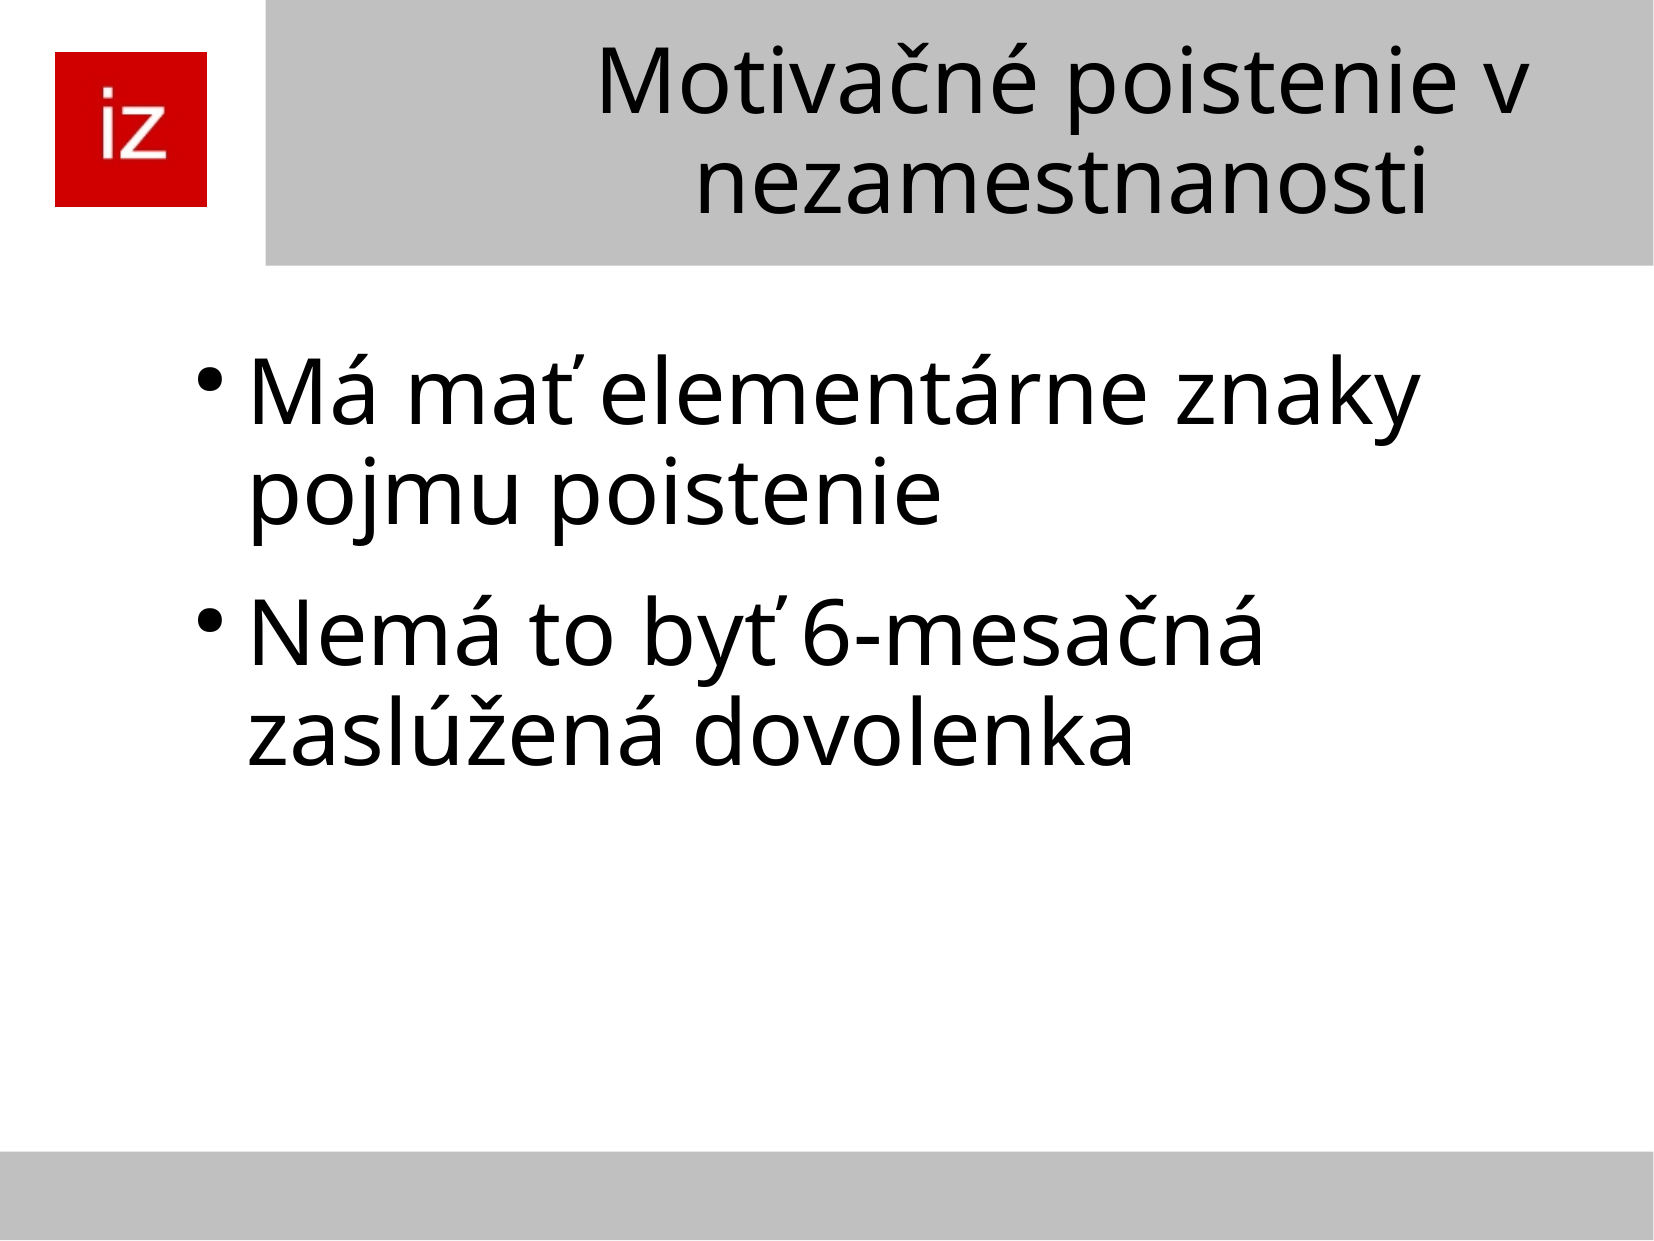

# Motivačné poistenie v nezamestnanosti
Má mať elementárne znaky pojmu poistenie
Nemá to byť 6-mesačná zaslúžená dovolenka